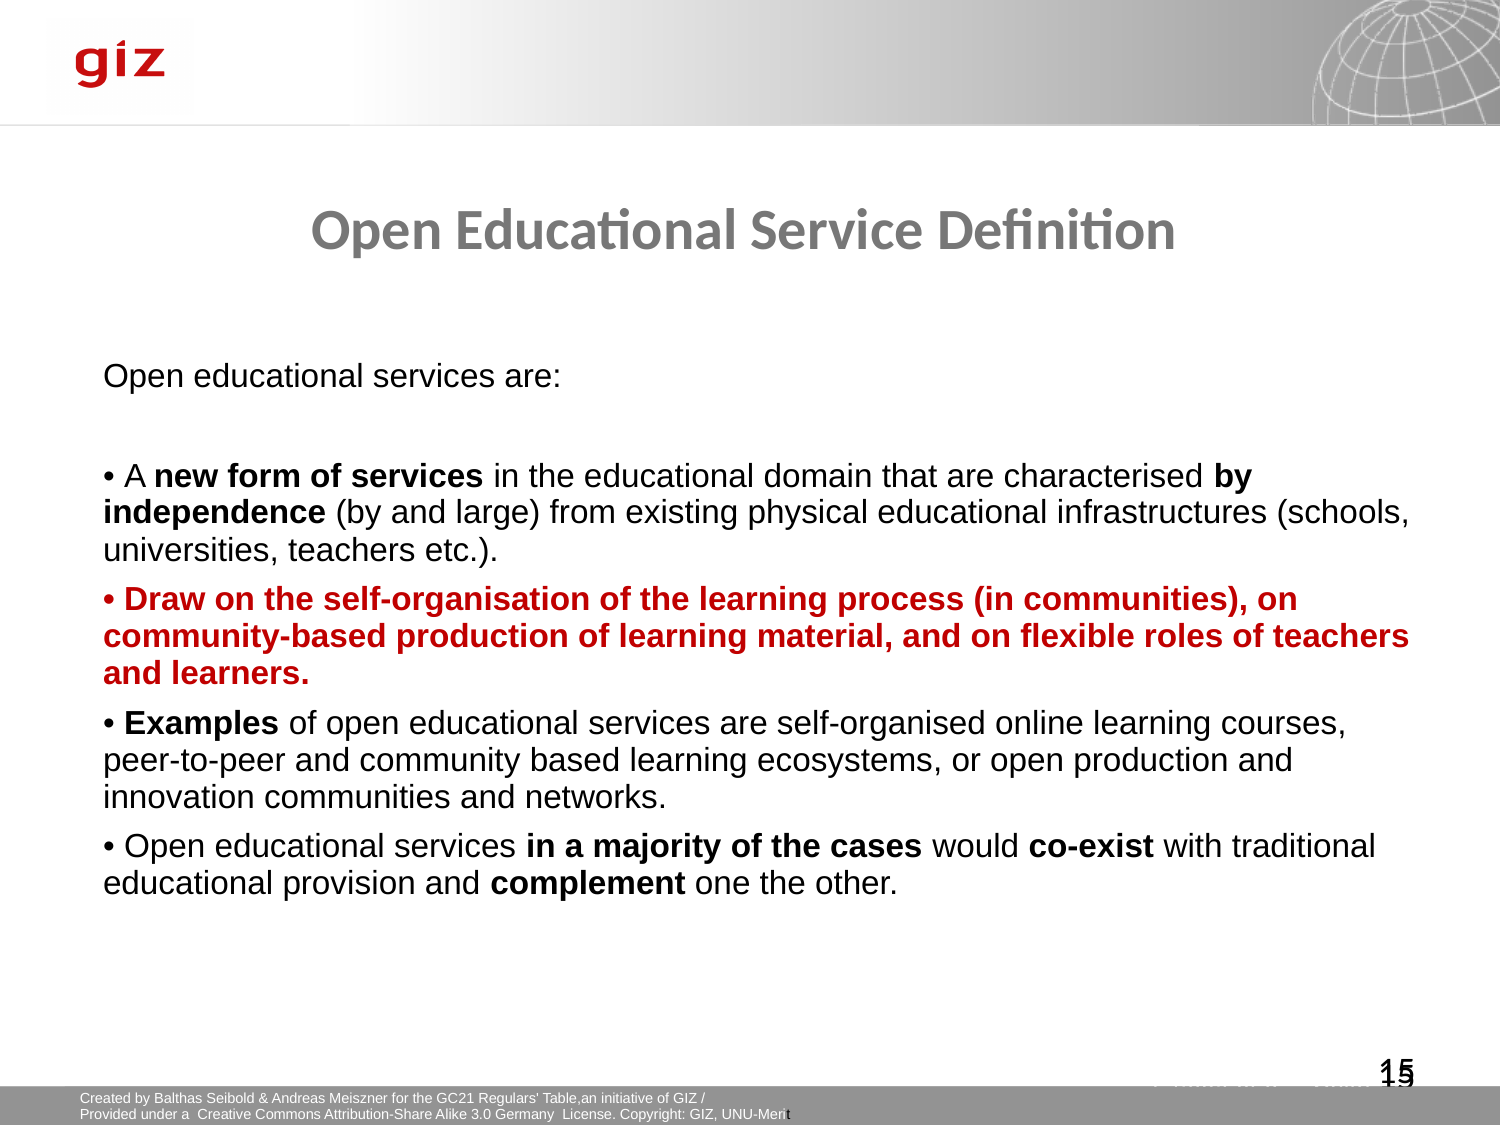

Open Educational Service Definition
Open educational services are:
• A new form of services in the educational domain that are characterised by independence (by and large) from existing physical educational infrastructures (schools, universities, teachers etc.).
• Draw on the self-organisation of the learning process (in communities), on community-based production of learning material, and on flexible roles of teachers and learners.
• Examples of open educational services are self-organised online learning courses, peer-to-peer and community based learning ecosystems, or open production and innovation communities and networks.
• Open educational services in a majority of the cases would co-exist with traditional educational provision and complement one the other.